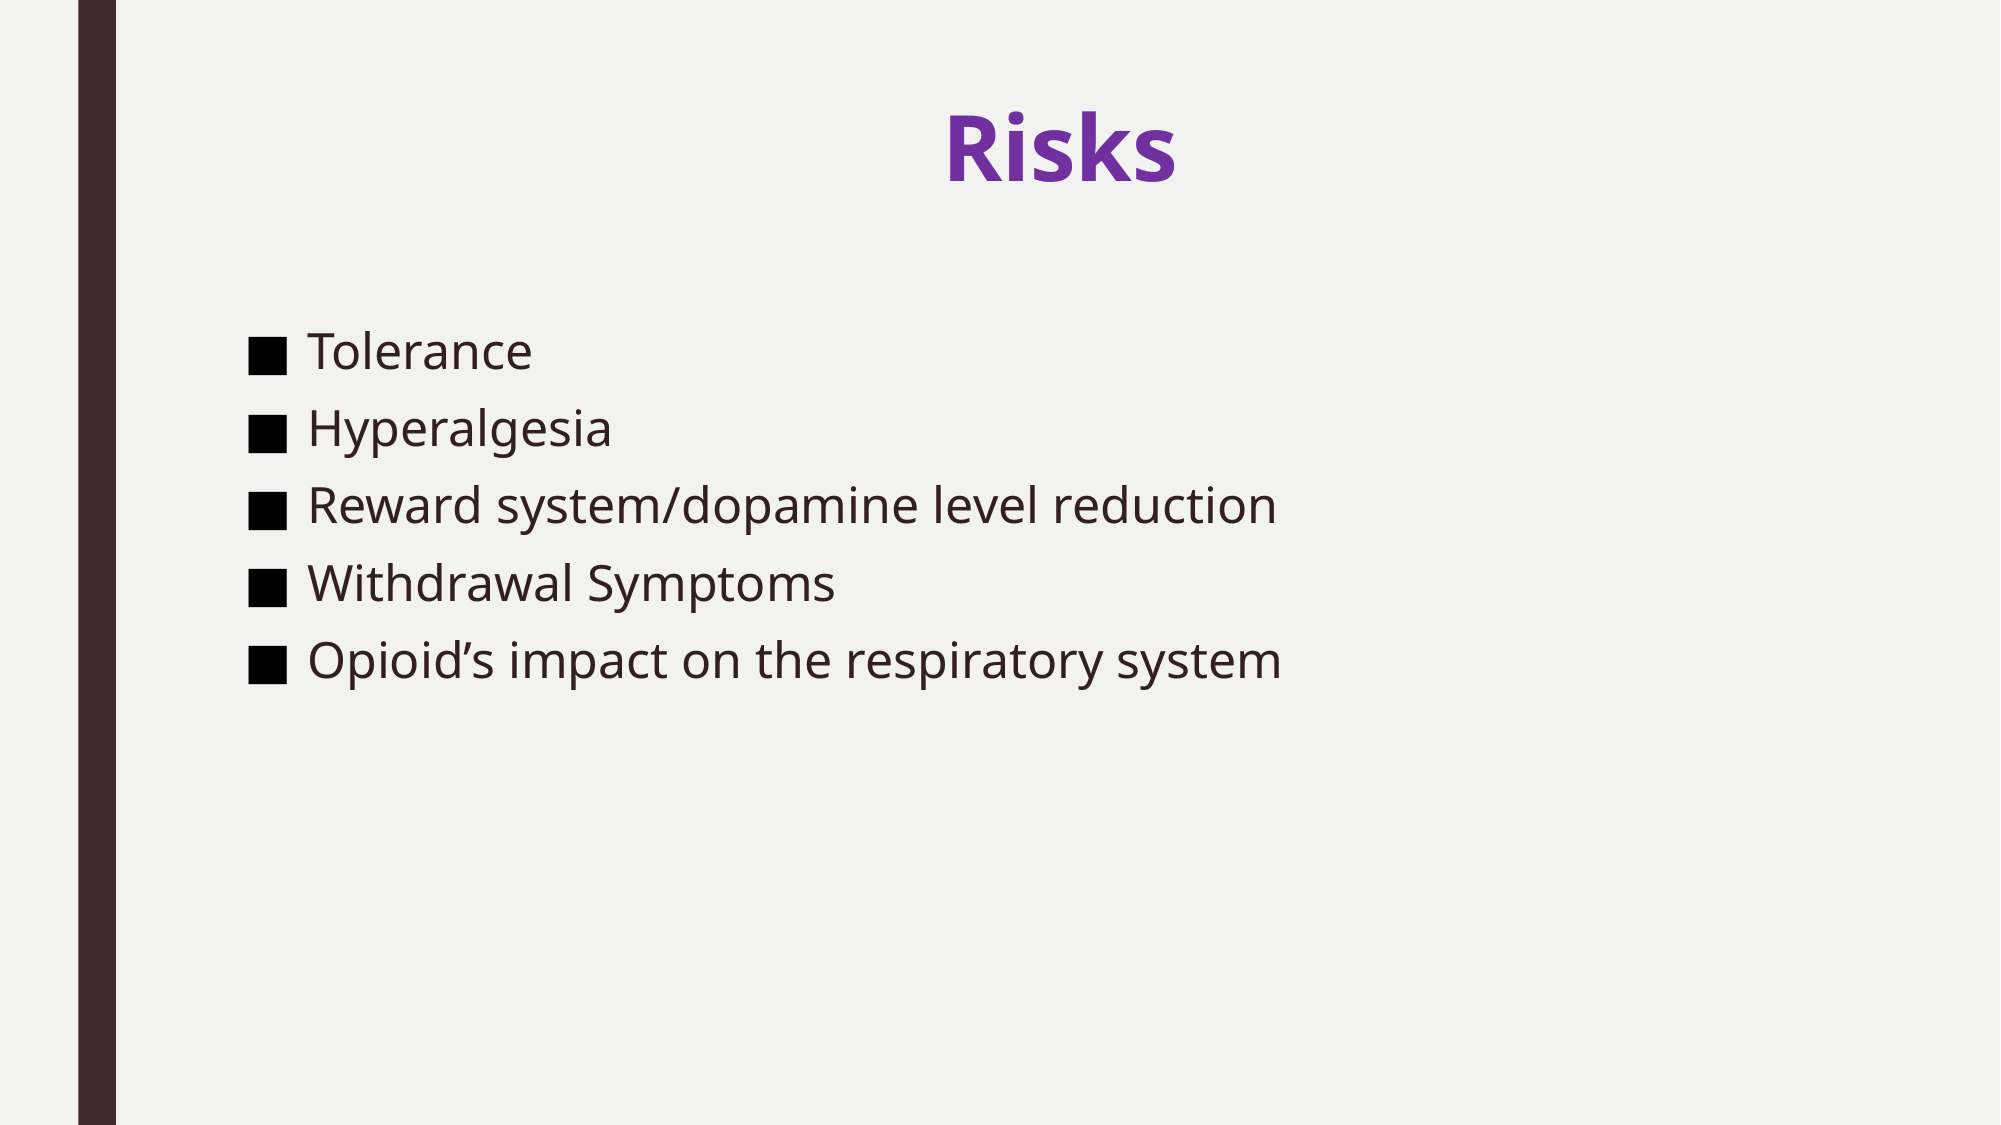

# Risks
Tolerance
Hyperalgesia
Reward system/dopamine level reduction
Withdrawal Symptoms
Opioid’s impact on the respiratory system